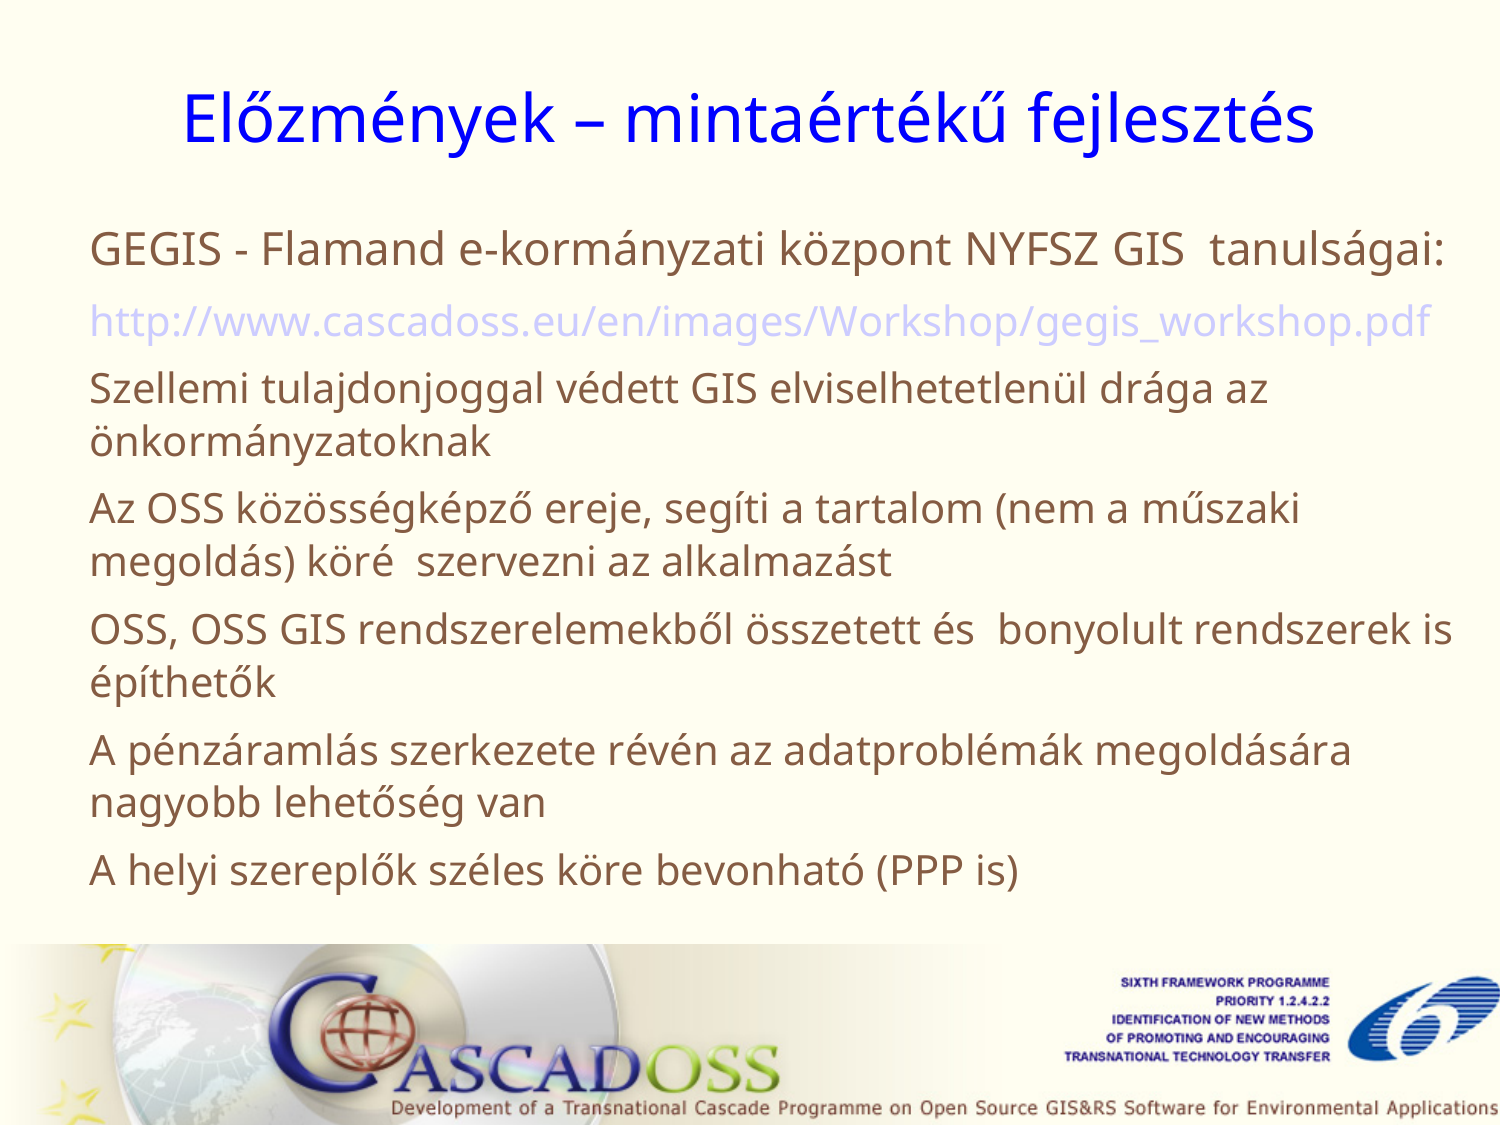

# Előzmények – mintaértékű fejlesztés
GEGIS - Flamand e-kormányzati központ NYFSZ GIS tanulságai:
http://www.cascadoss.eu/en/images/Workshop/gegis_workshop.pdf
Szellemi tulajdonjoggal védett GIS elviselhetetlenül drága az önkormányzatoknak
Az OSS közösségképző ereje, segíti a tartalom (nem a műszaki megoldás) köré szervezni az alkalmazást
OSS, OSS GIS rendszerelemekből összetett és bonyolult rendszerek is építhetők
A pénzáramlás szerkezete révén az adatproblémák megoldására nagyobb lehetőség van
A helyi szereplők széles köre bevonható (PPP is)